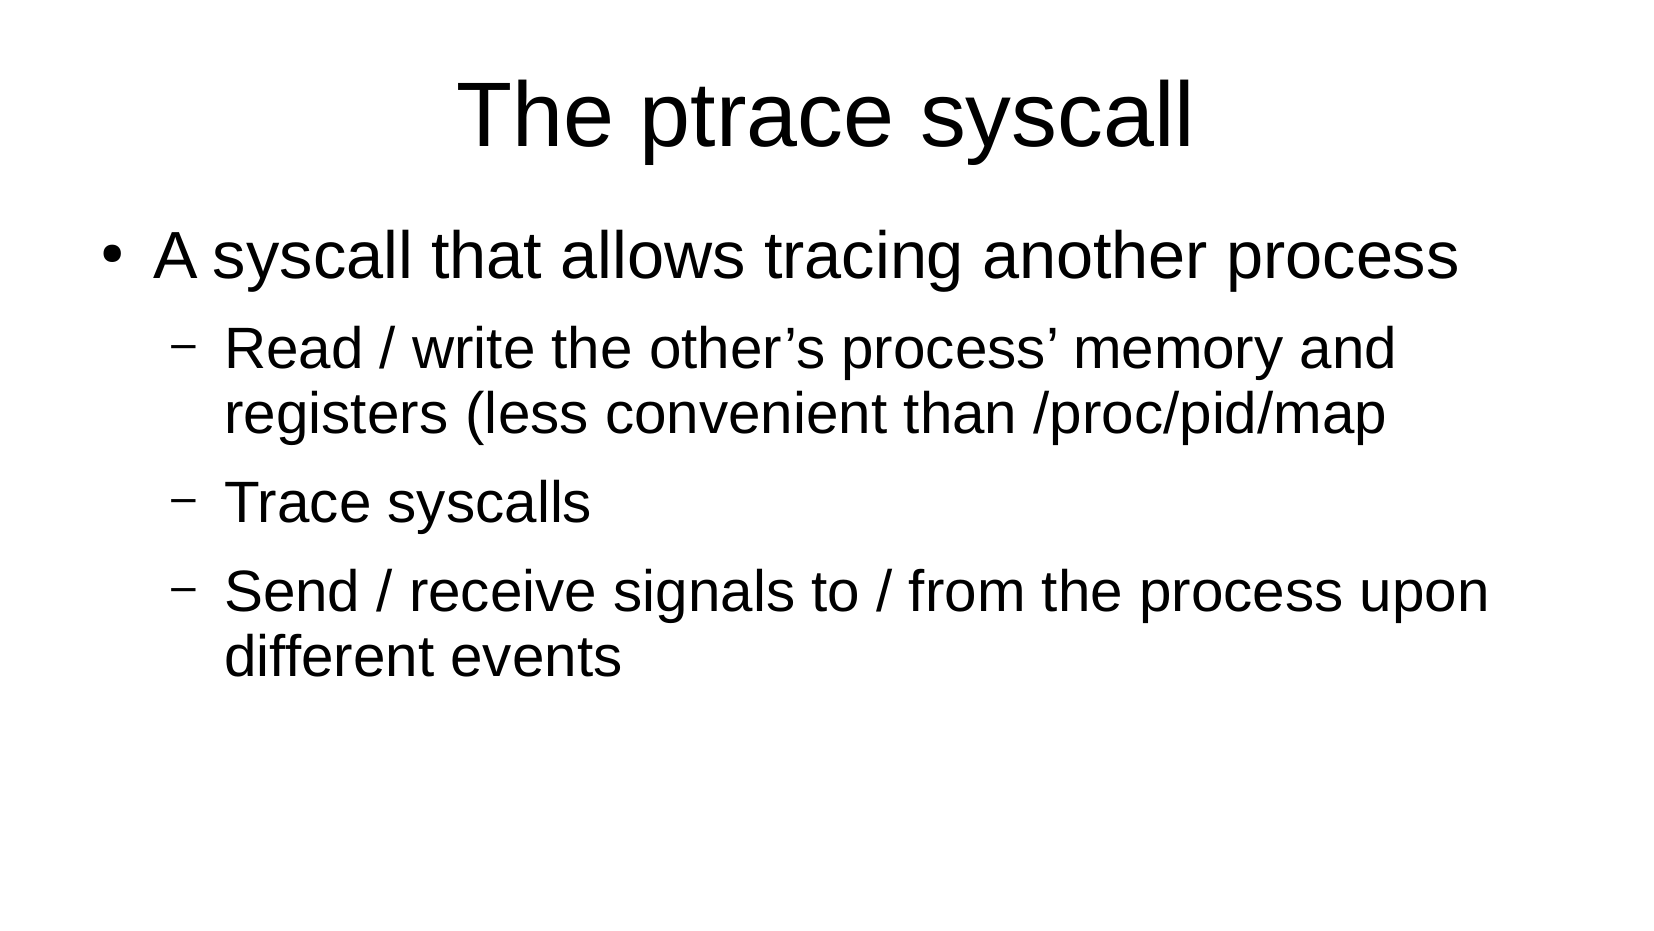

# The ptrace syscall
A syscall that allows tracing another process
Read / write the other’s process’ memory and registers	 (less convenient than /proc/pid/map
Trace syscalls
Send / receive signals to / from the process upon different events